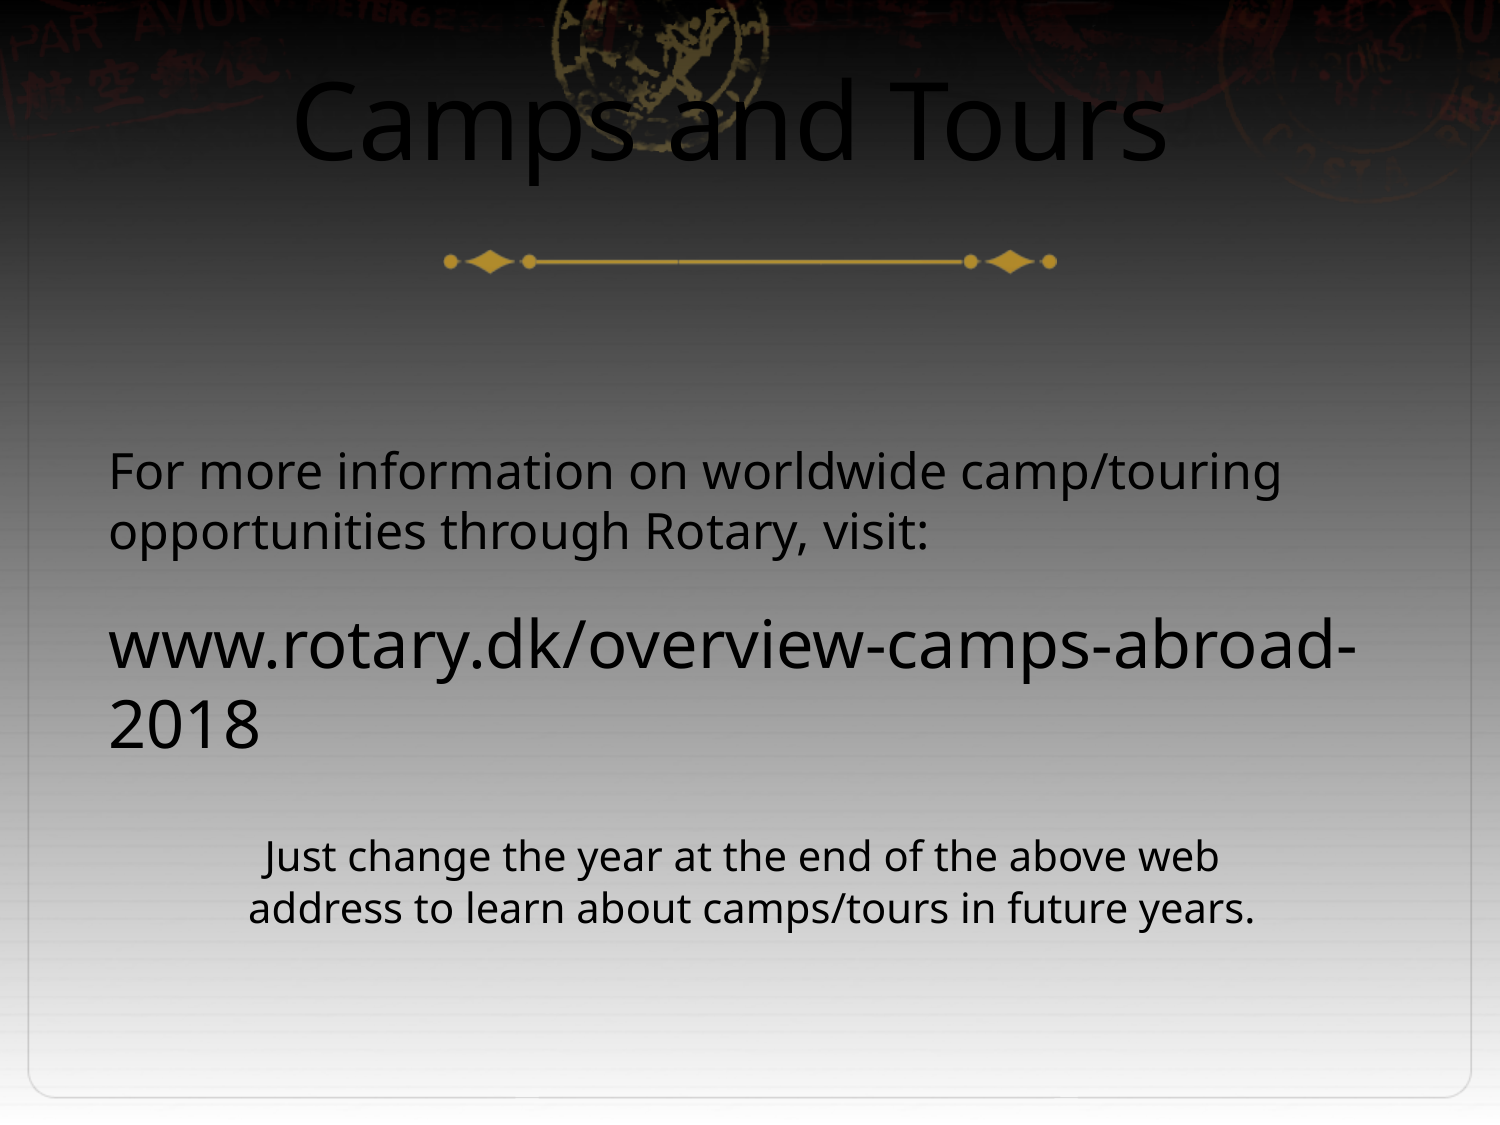

# Camps and Tours
For more information on worldwide camp/touring opportunities through Rotary, visit:
www.rotary.dk/overview-camps-abroad-2018
 Just change the year at the end of the above web
 address to learn about camps/tours in future years.